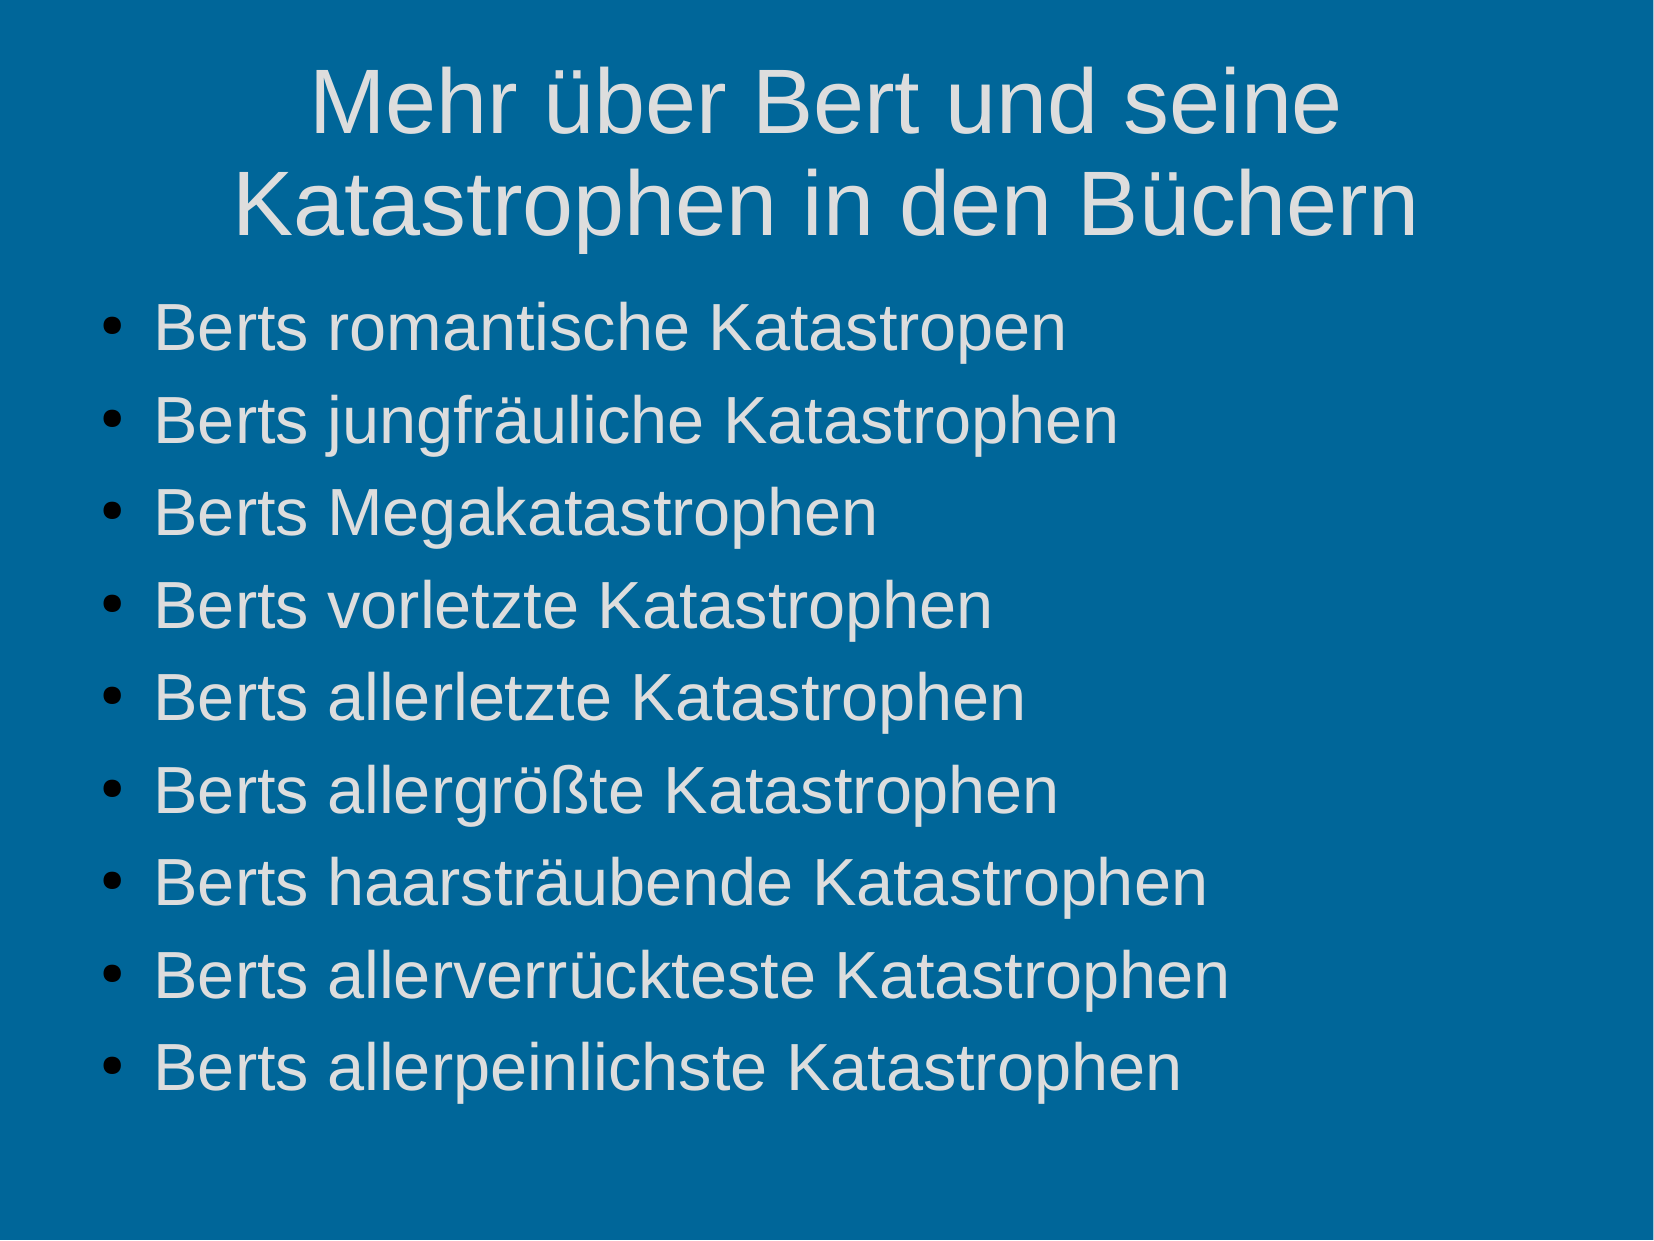

# Mehr über Bert und seine Katastrophen in den Büchern
Berts romantische Katastropen
Berts jungfräuliche Katastrophen
Berts Megakatastrophen
Berts vorletzte Katastrophen
Berts allerletzte Katastrophen
Berts allergrößte Katastrophen
Berts haarsträubende Katastrophen
Berts allerverrückteste Katastrophen
Berts allerpeinlichste Katastrophen